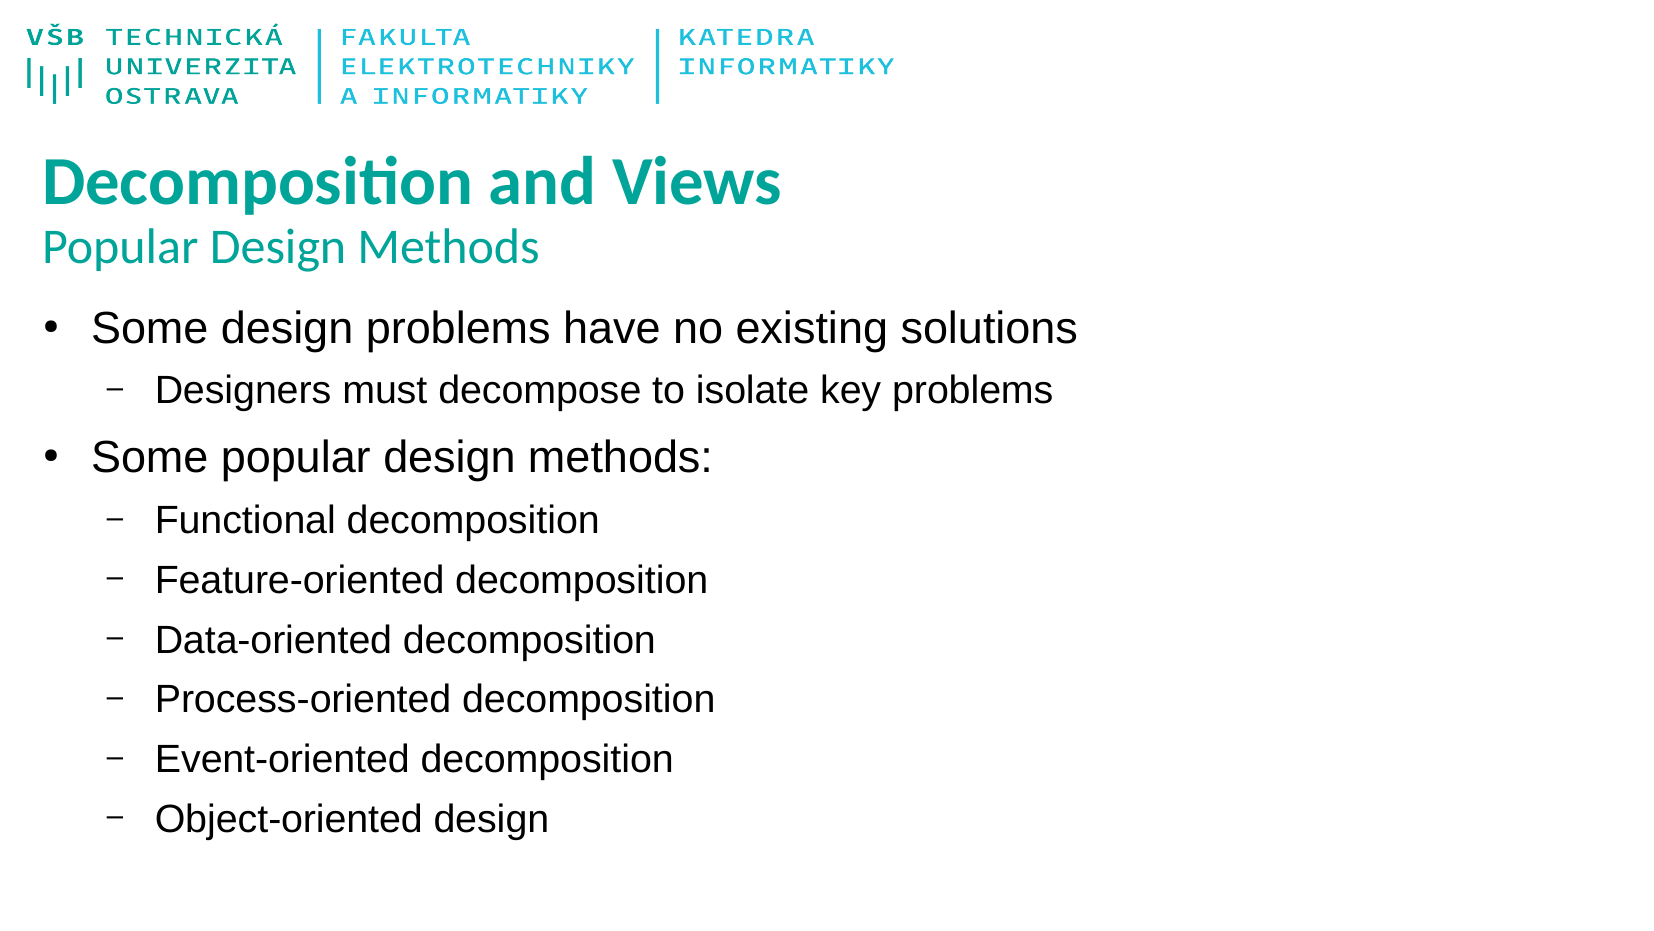

Decomposition and Views
Popular Design Methods
# Some design problems have no existing solutions
Designers must decompose to isolate key problems
Some popular design methods:
Functional decomposition
Feature-oriented decomposition
Data-oriented decomposition
Process-oriented decomposition
Event-oriented decomposition
Object-oriented design